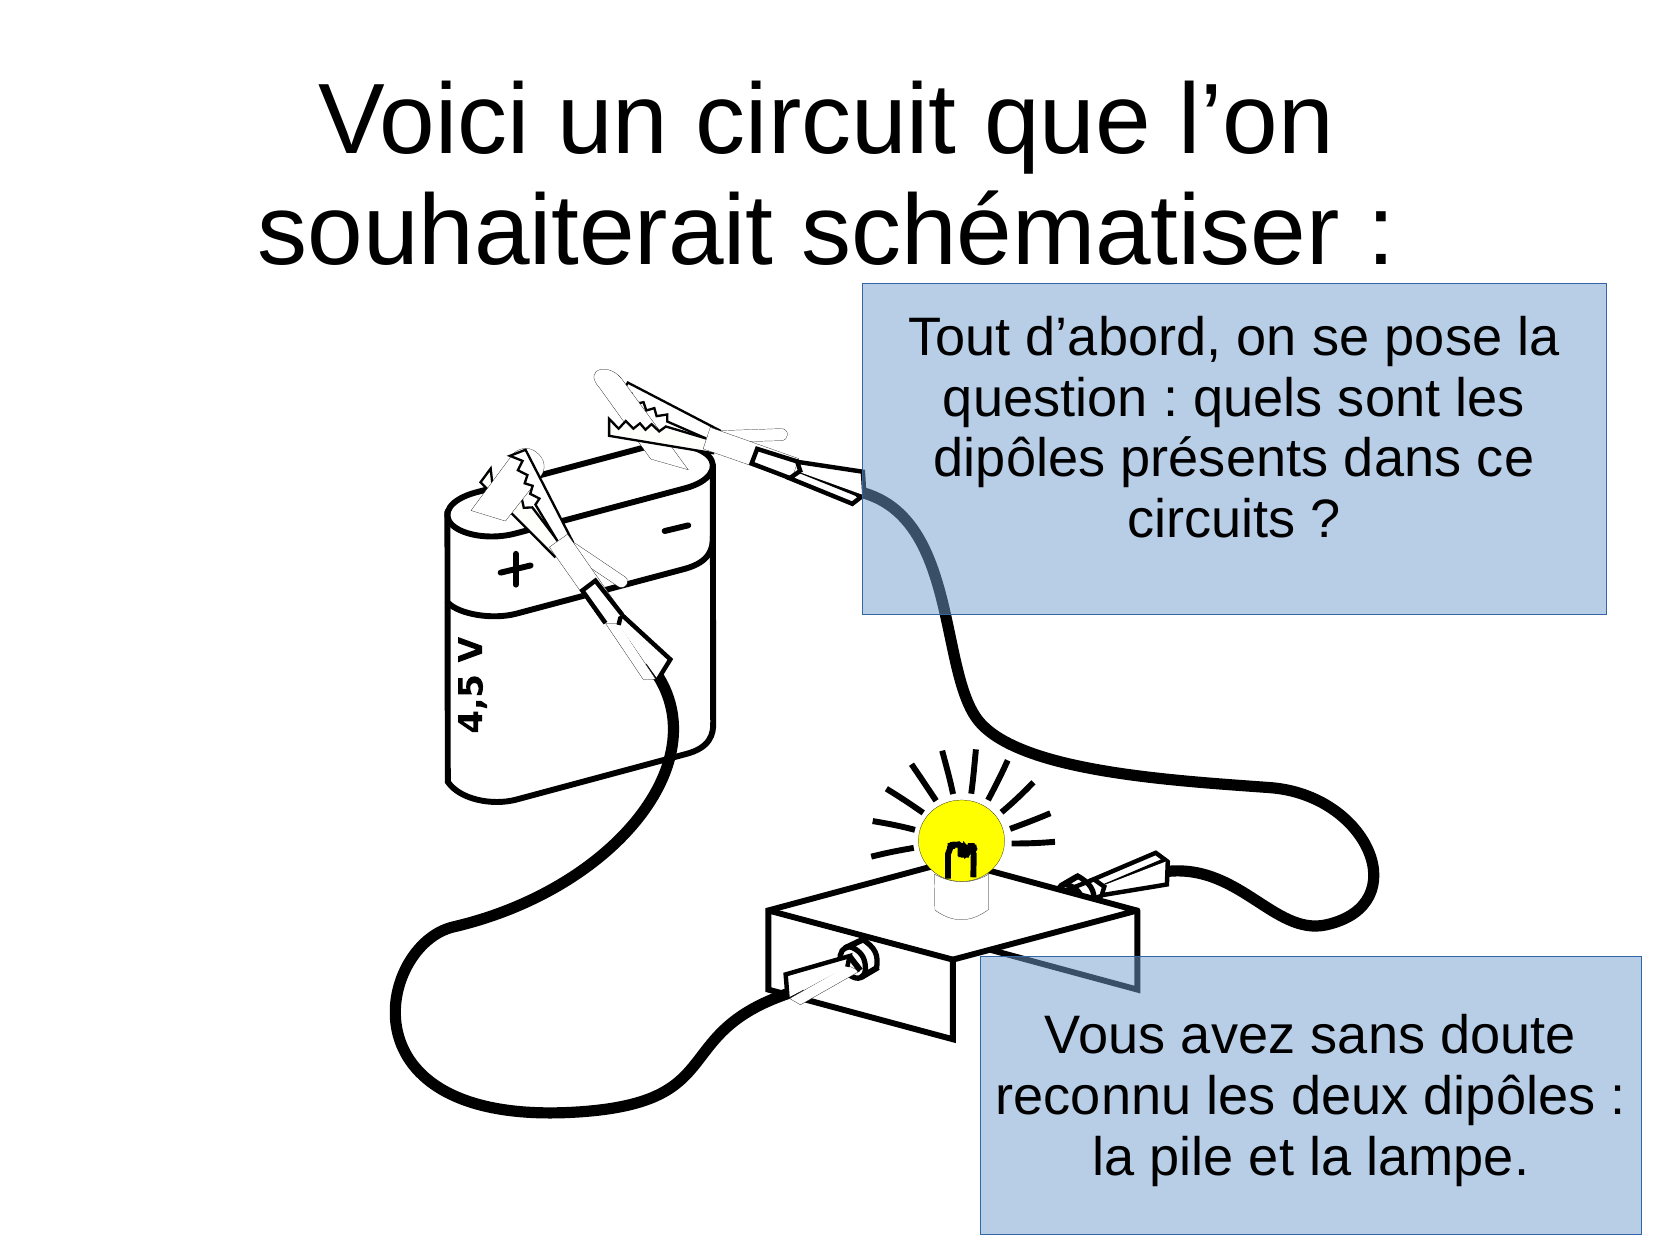

# Voici un circuit que l’on souhaiterait schématiser :
Tout d’abord, on se pose la question : quels sont les dipôles présents dans ce circuits ?
Vous avez sans doute reconnu les deux dipôles : la pile et la lampe.